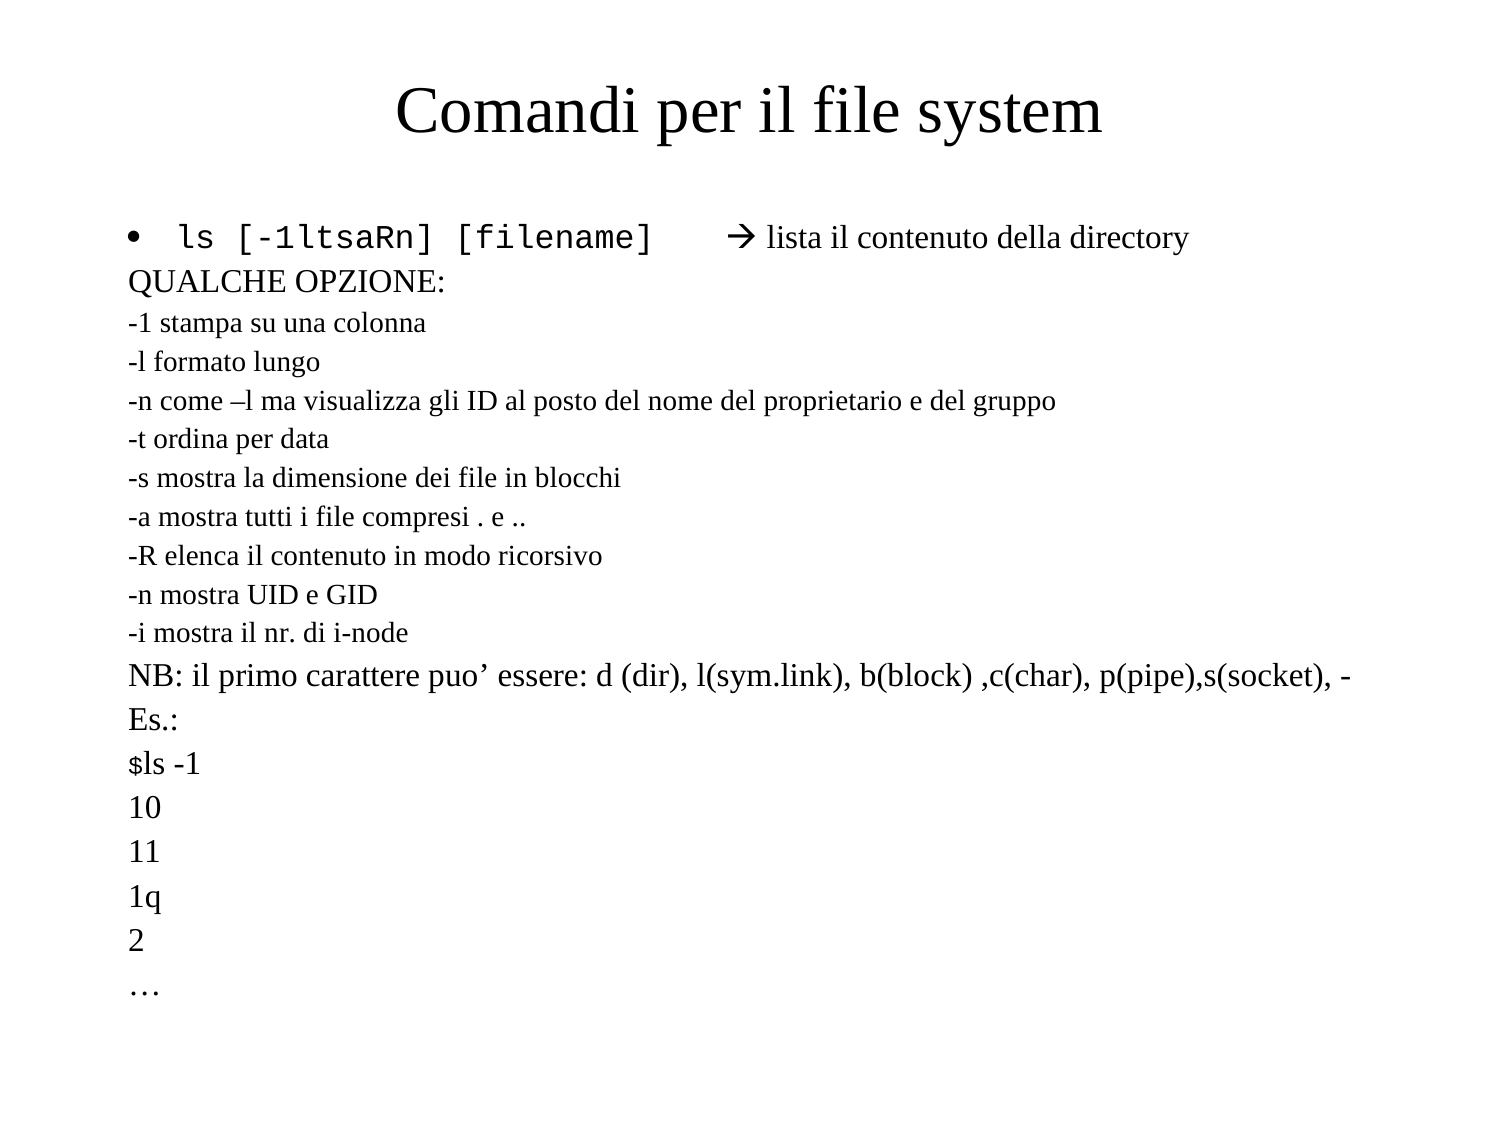

# Comandi per il file system
ls [-1ltsaRn] [filename] 	 lista il contenuto della directory
QUALCHE OPZIONE:
-1 stampa su una colonna
-l formato lungo
-n come –l ma visualizza gli ID al posto del nome del proprietario e del gruppo
-t ordina per data
-s mostra la dimensione dei file in blocchi
-a mostra tutti i file compresi . e ..
-R elenca il contenuto in modo ricorsivo
-n mostra UID e GID
-i mostra il nr. di i-node
NB: il primo carattere puo’ essere: d (dir), l(sym.link), b(block) ,c(char), p(pipe),s(socket), -
Es.:
$ls -1
10
11
1q
2
…